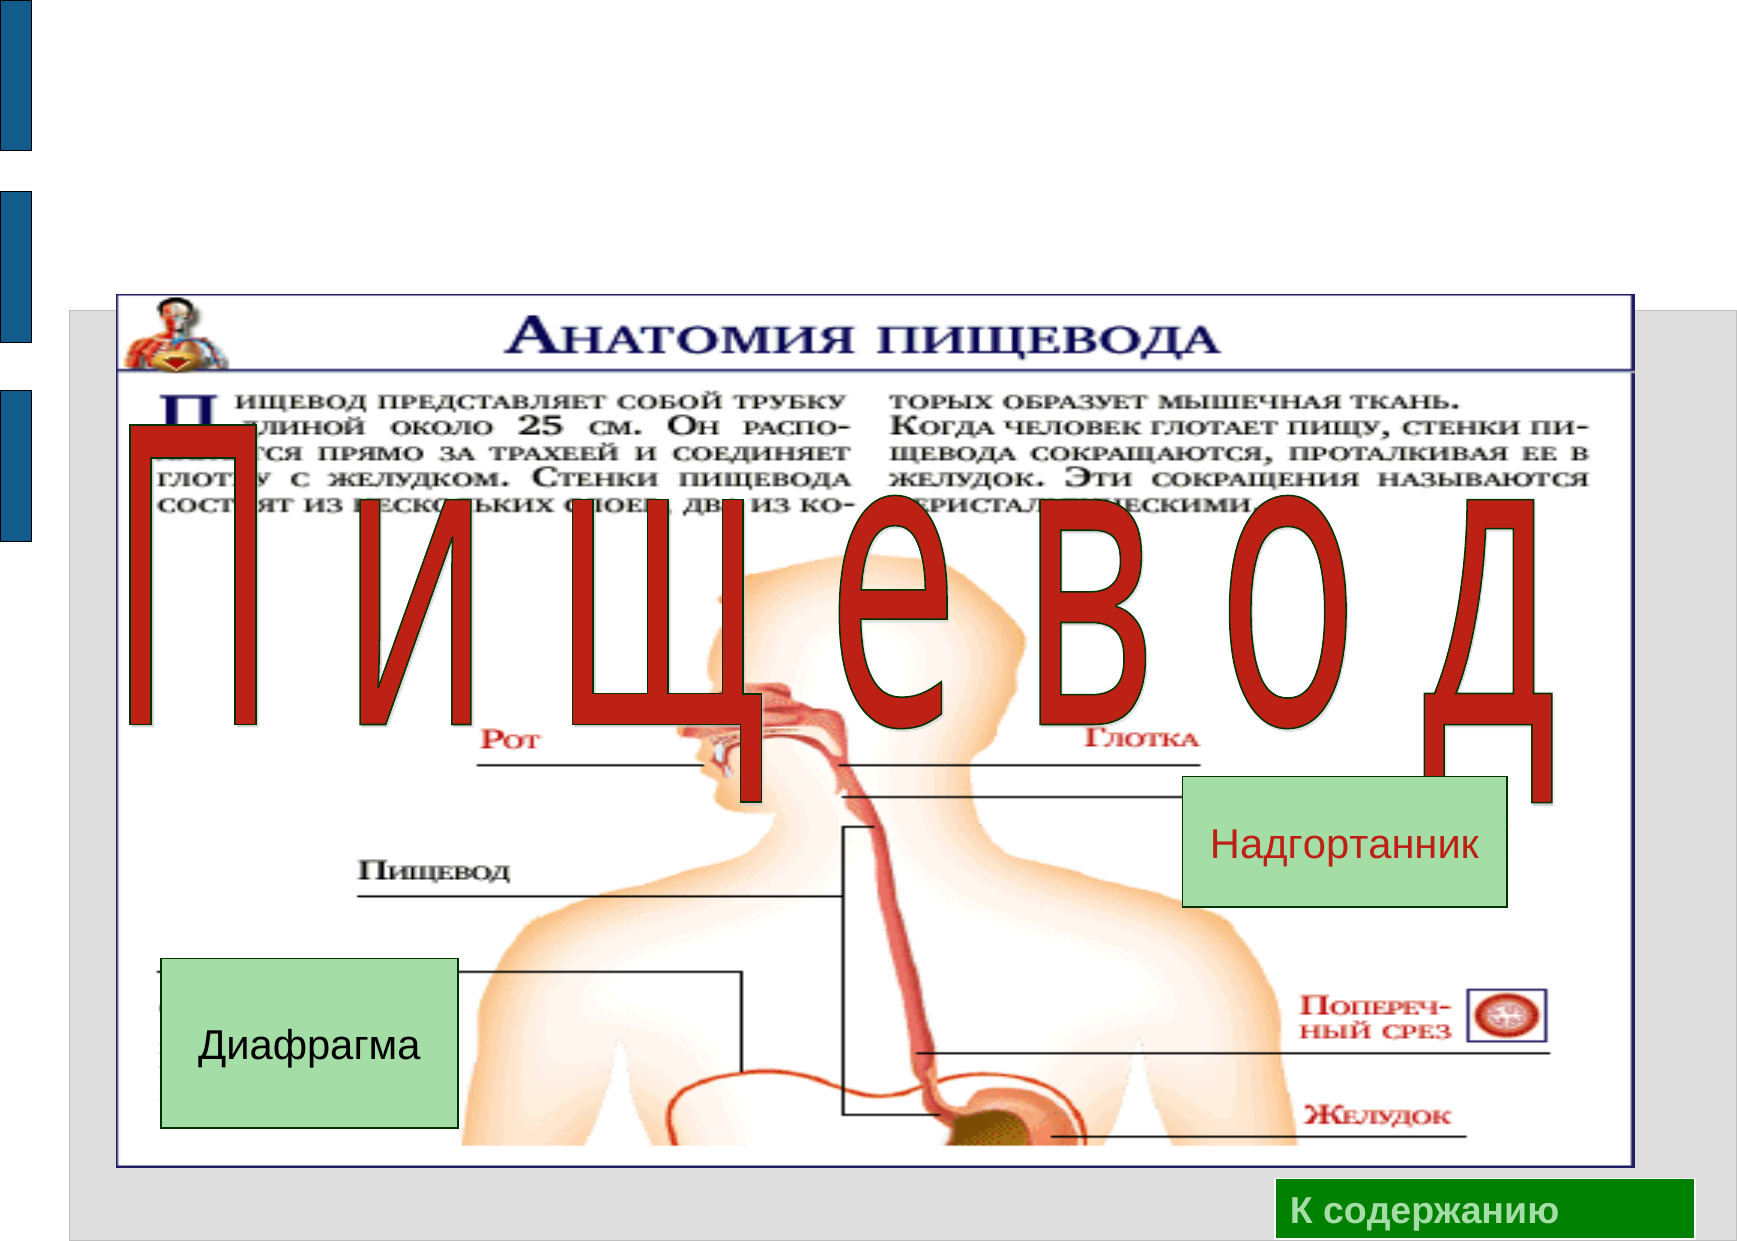

П и щ е в о д
Надгортанник
Диафрагма
К содержанию